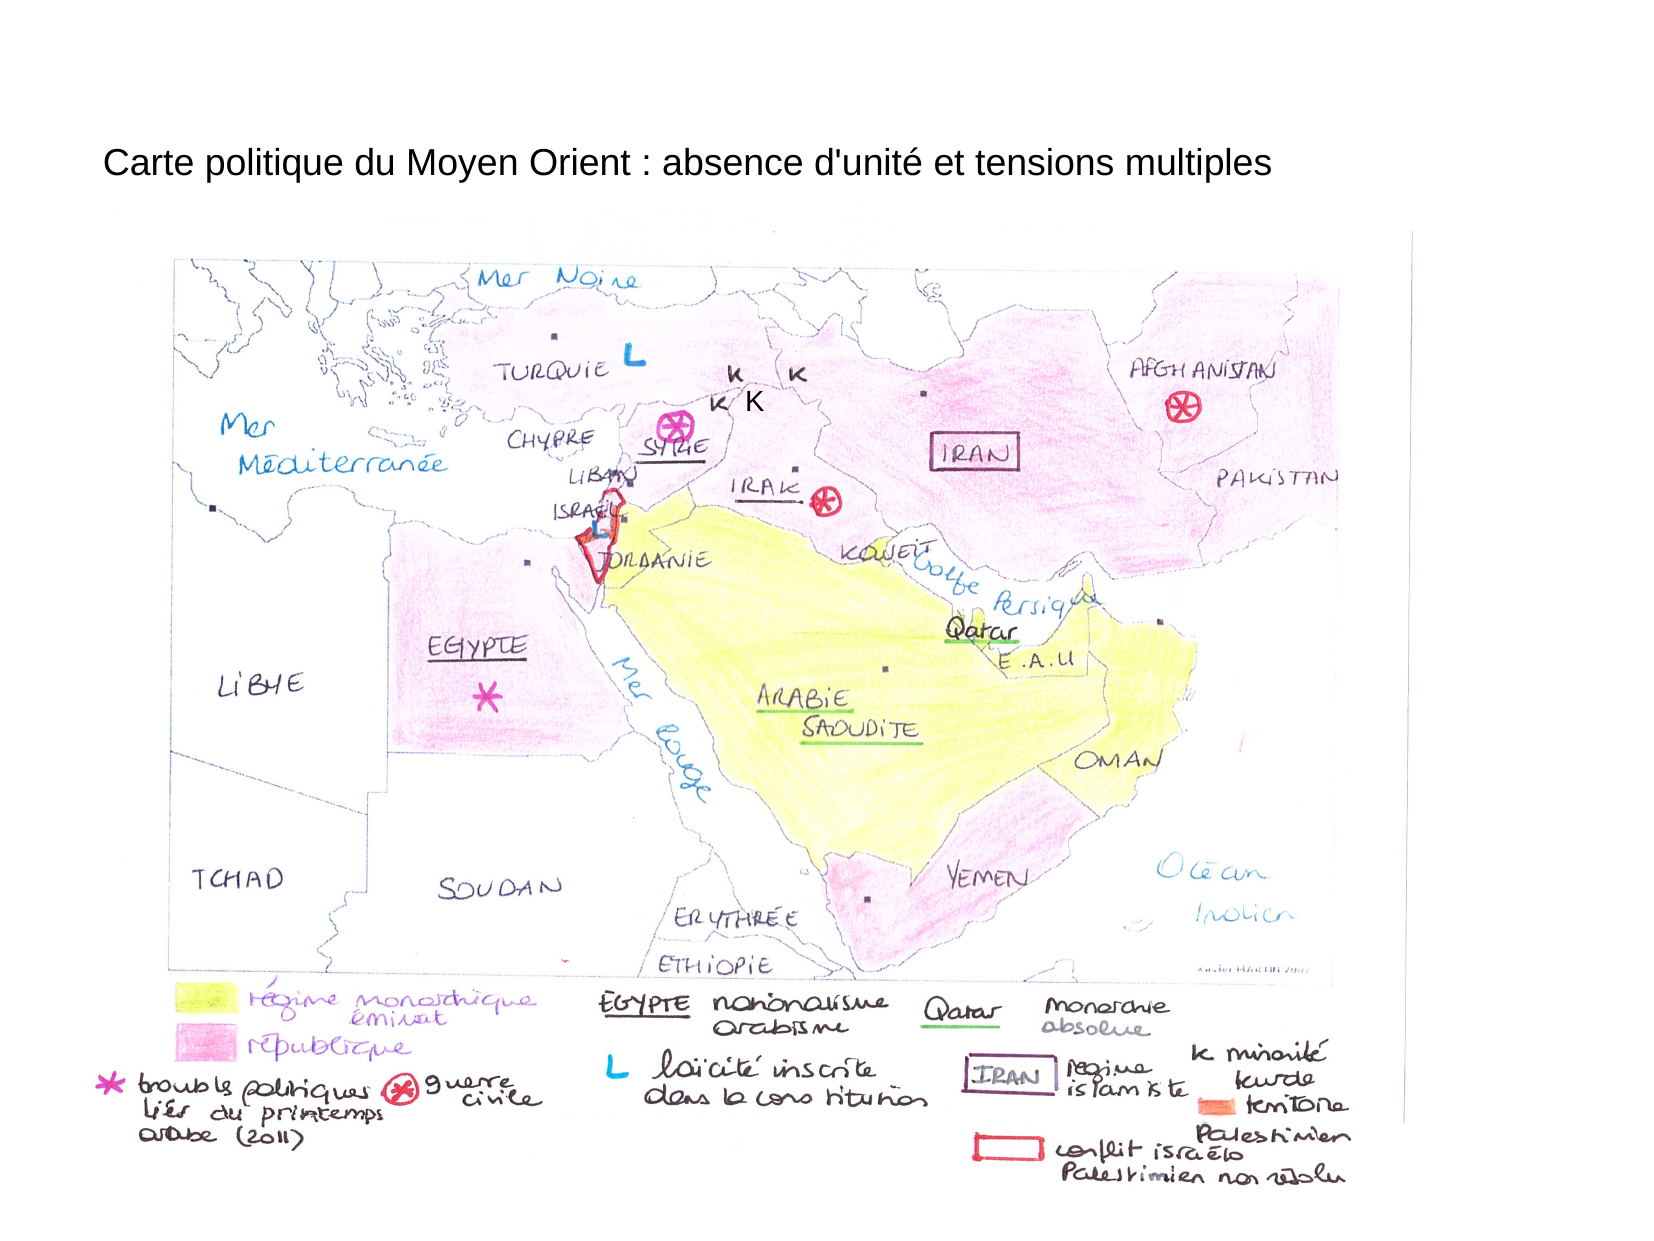

Carte politique du Moyen Orient : absence d'unité et tensions multiples
K